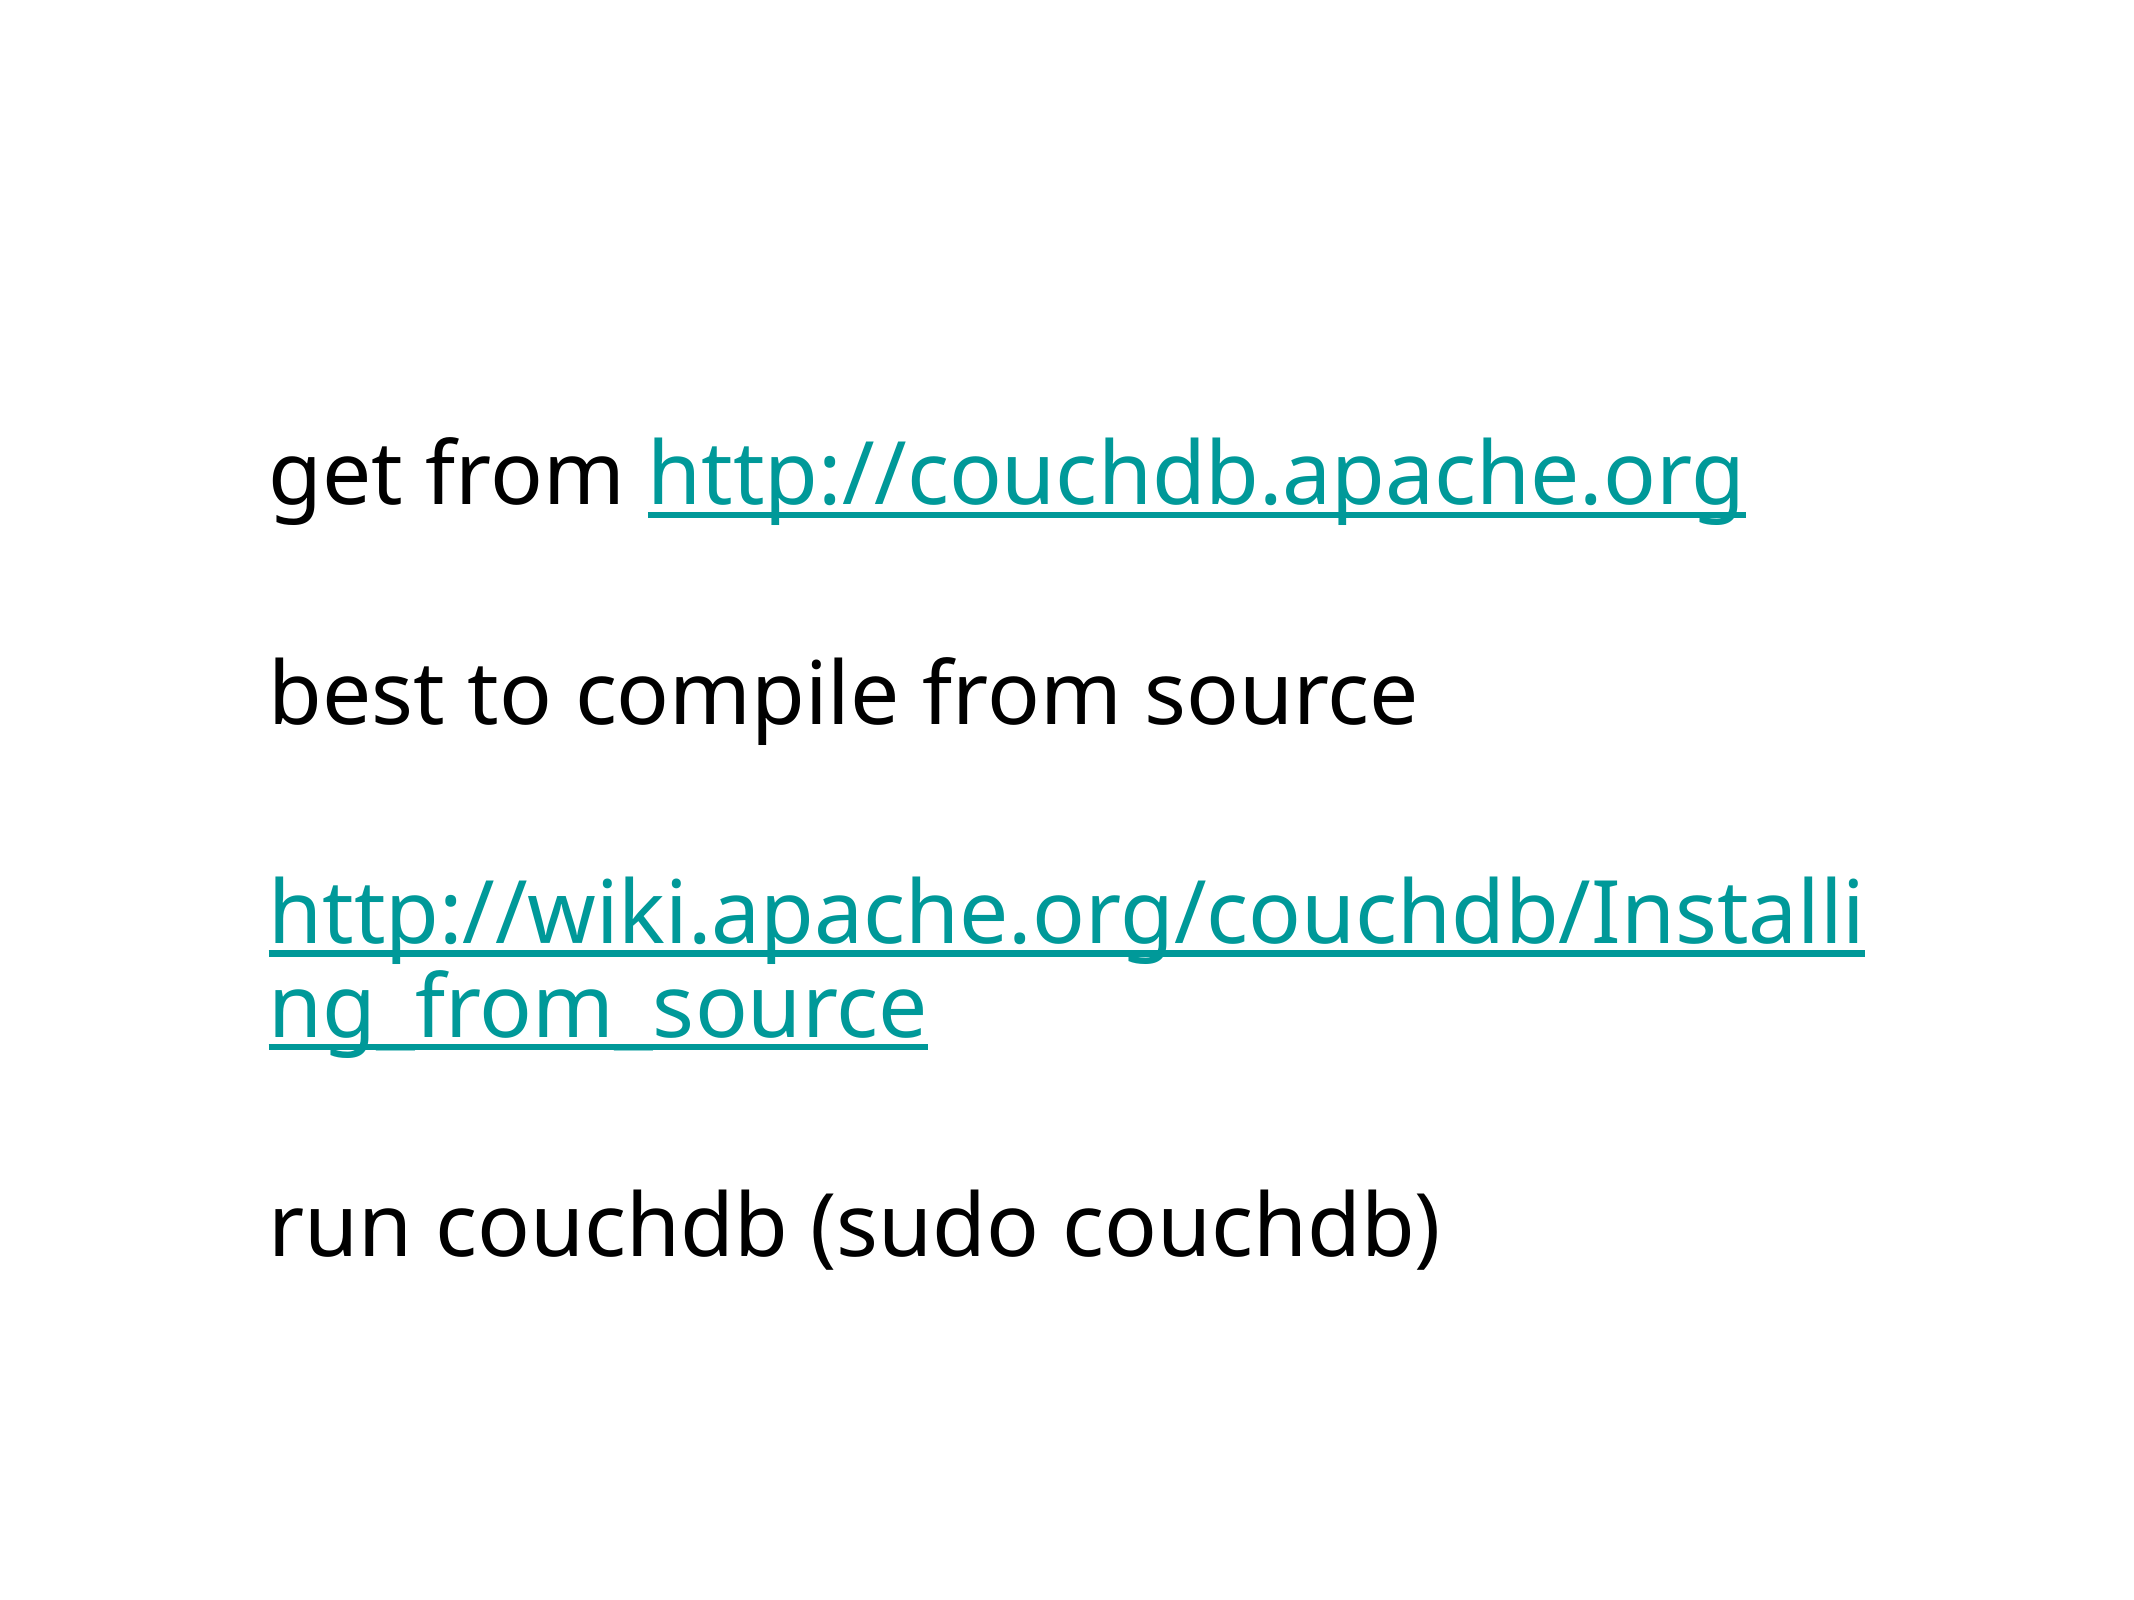

# get from http://couchdb.apache.org
best to compile from source
http://wiki.apache.org/couchdb/Installing_from_source
run couchdb (sudo couchdb)